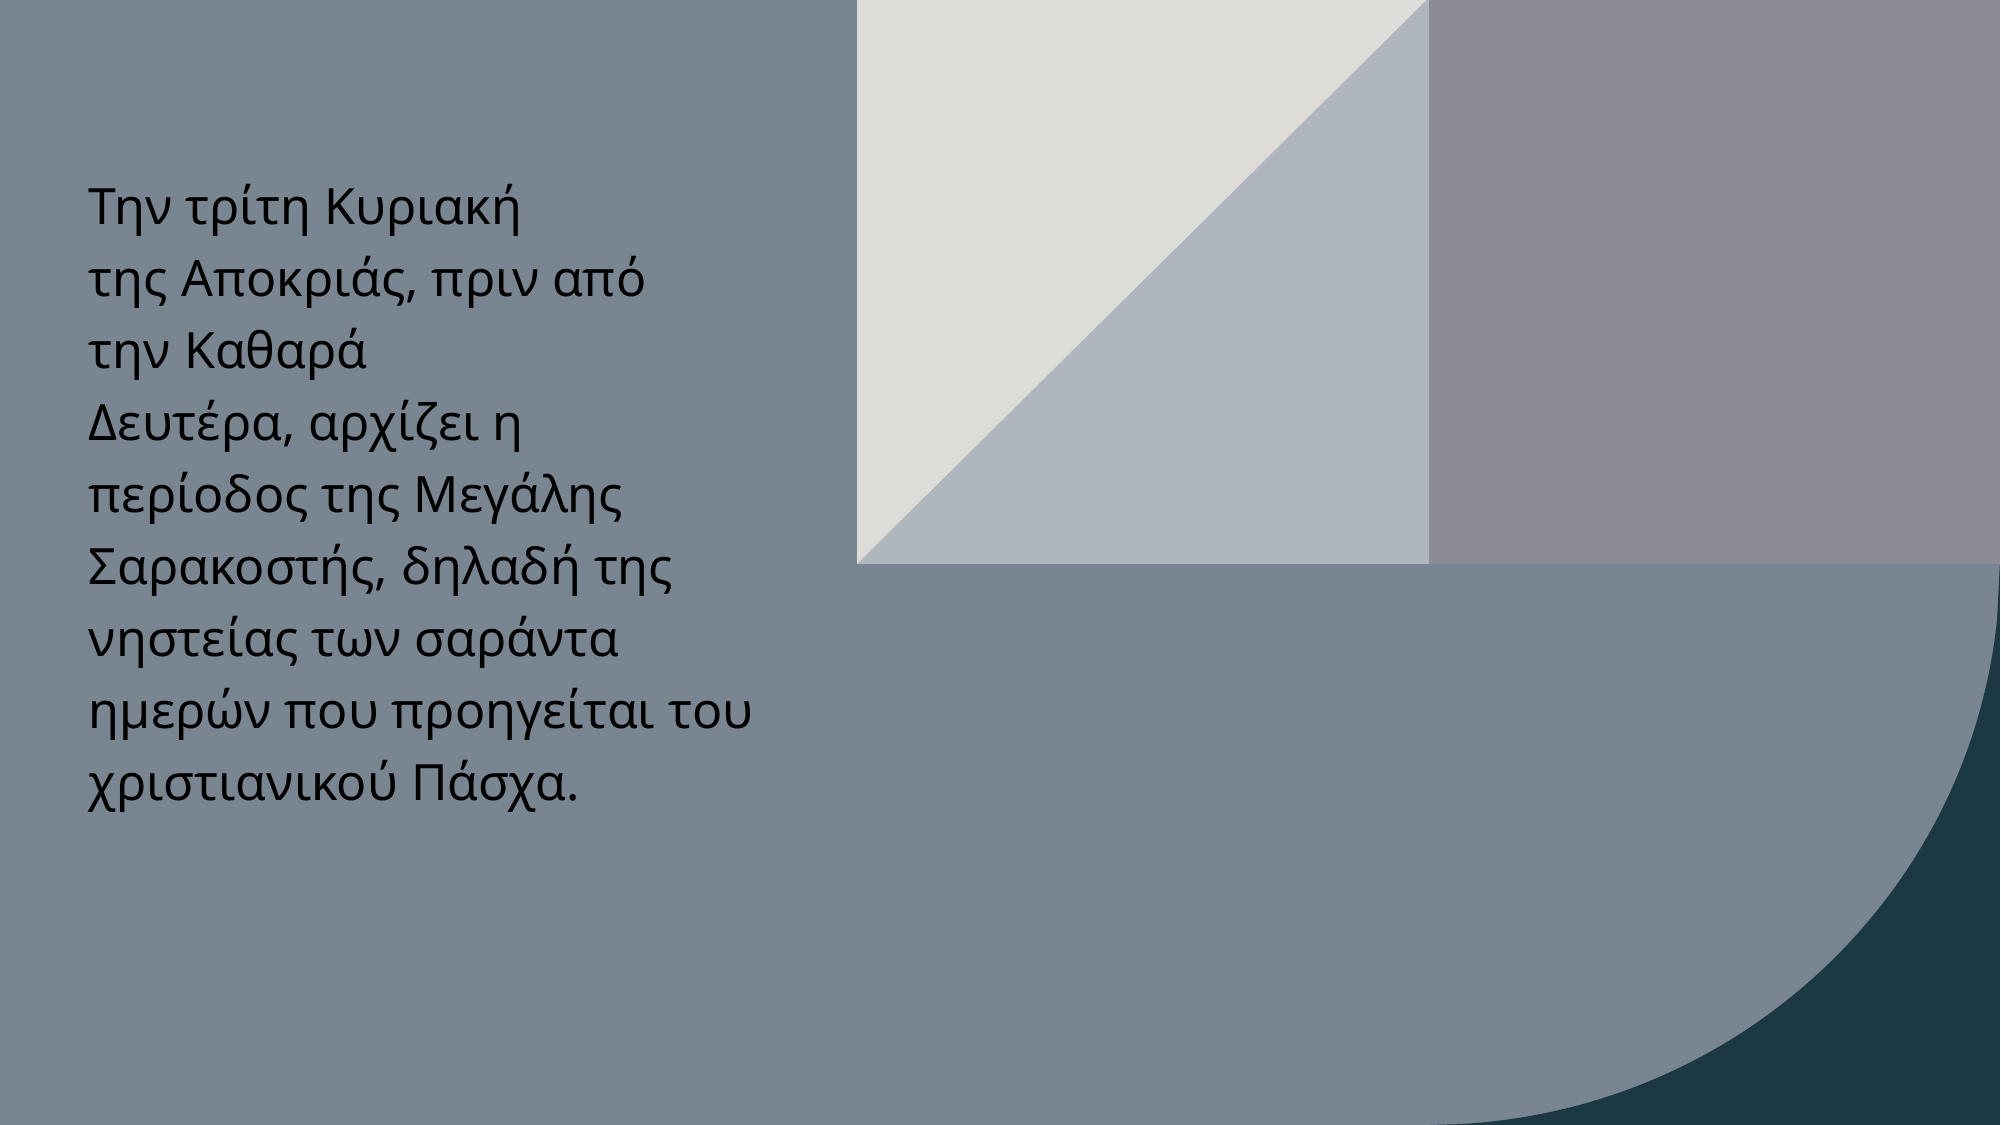

# Την τρίτη Κυριακή της Αποκριάς, πριν από την Καθαρά Δευτέρα, αρχίζει η περίοδος της Μεγάλης Σαρακοστής, δηλαδή της νηστείας των σαράντα ημερών που προηγείται του χριστιανικού Πάσχα.